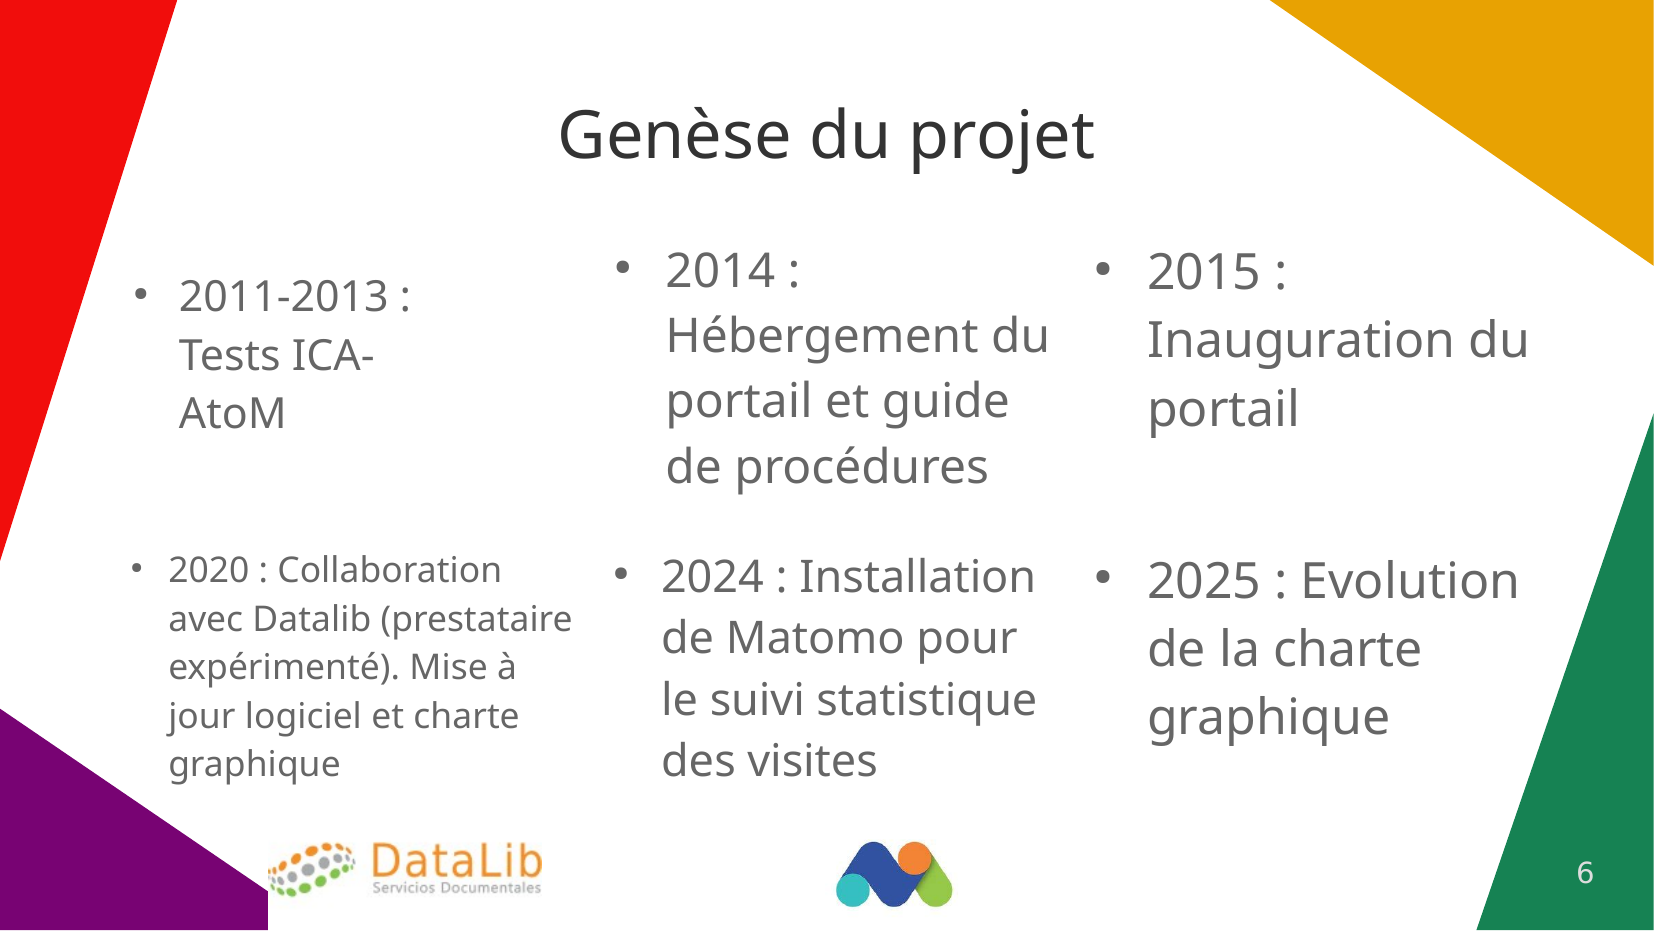

# Genèse du projet
2014 : Hébergement du portail et guide de procédures
2015 : Inauguration du portail
2011-2013 : Tests ICA-AtoM
2020 : Collaboration avec Datalib (prestataire expérimenté). Mise à jour logiciel et charte graphique
2024 : Installation de Matomo pour le suivi statistique des visites
2025 : Evolution de la charte graphique
6